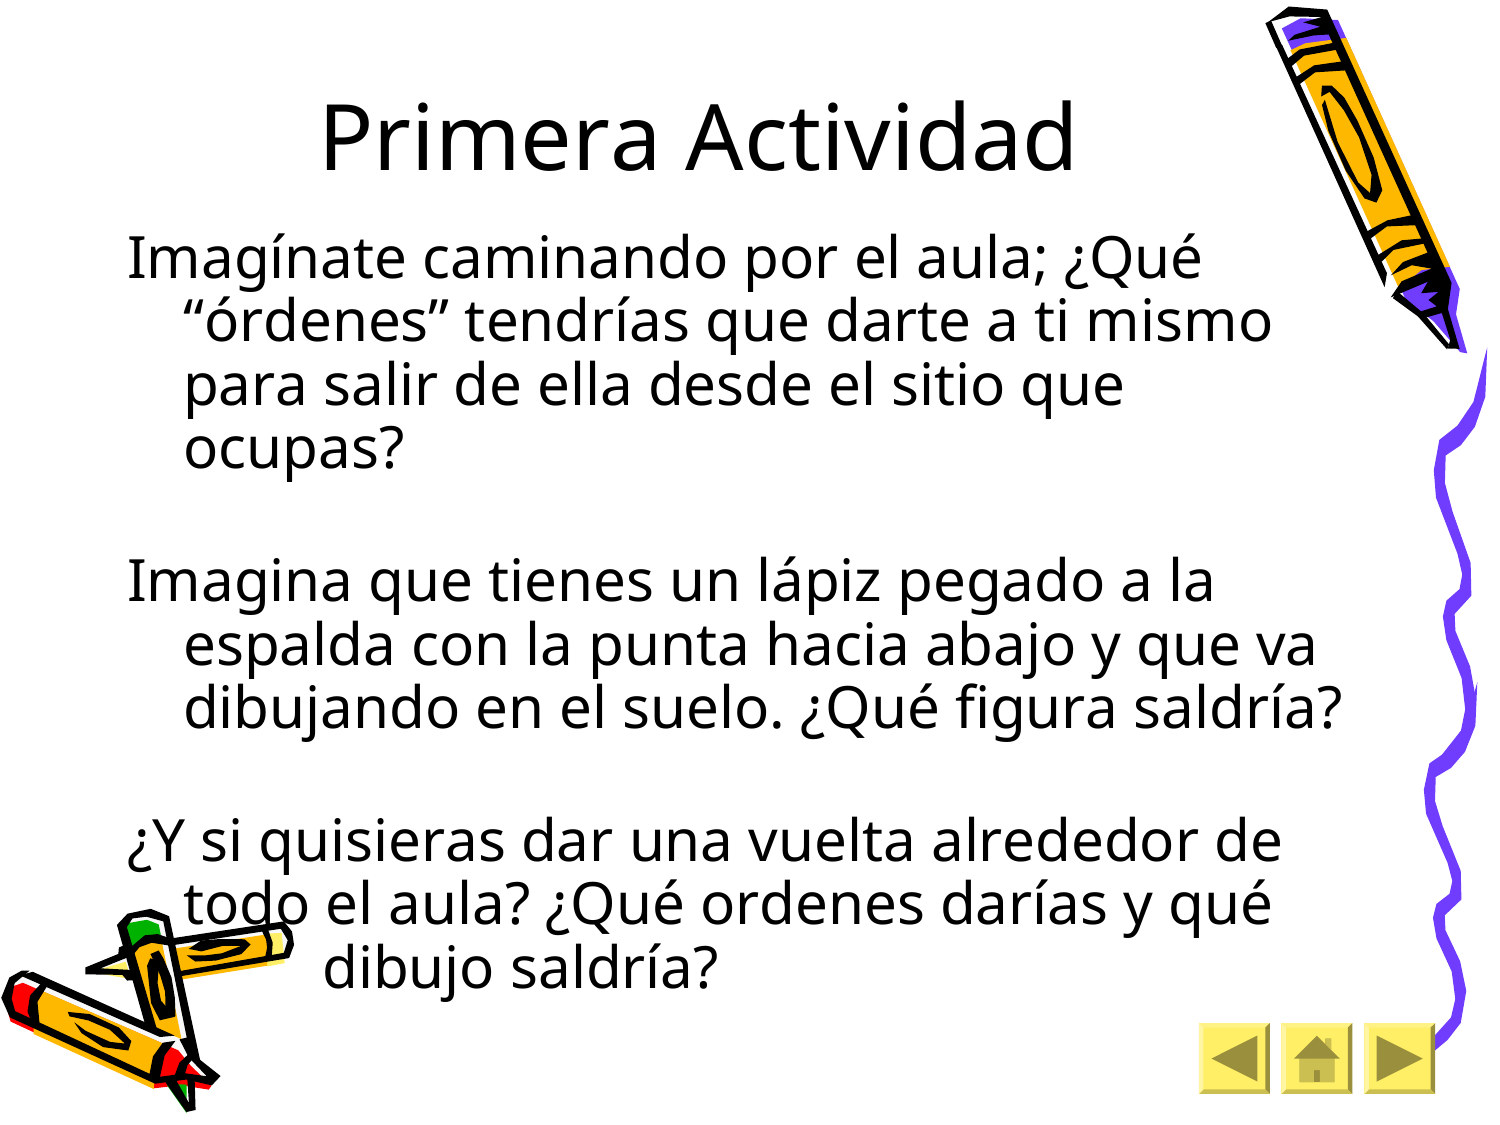

# Primera Actividad
Imagínate caminando por el aula; ¿Qué “órdenes” tendrías que darte a ti mismo para salir de ella desde el sitio que ocupas?
Imagina que tienes un lápiz pegado a la espalda con la punta hacia abajo y que va dibujando en el suelo. ¿Qué figura saldría?
¿Y si quisieras dar una vuelta alrededor de todo el aula? ¿Qué ordenes darías y qué 		 dibujo saldría?